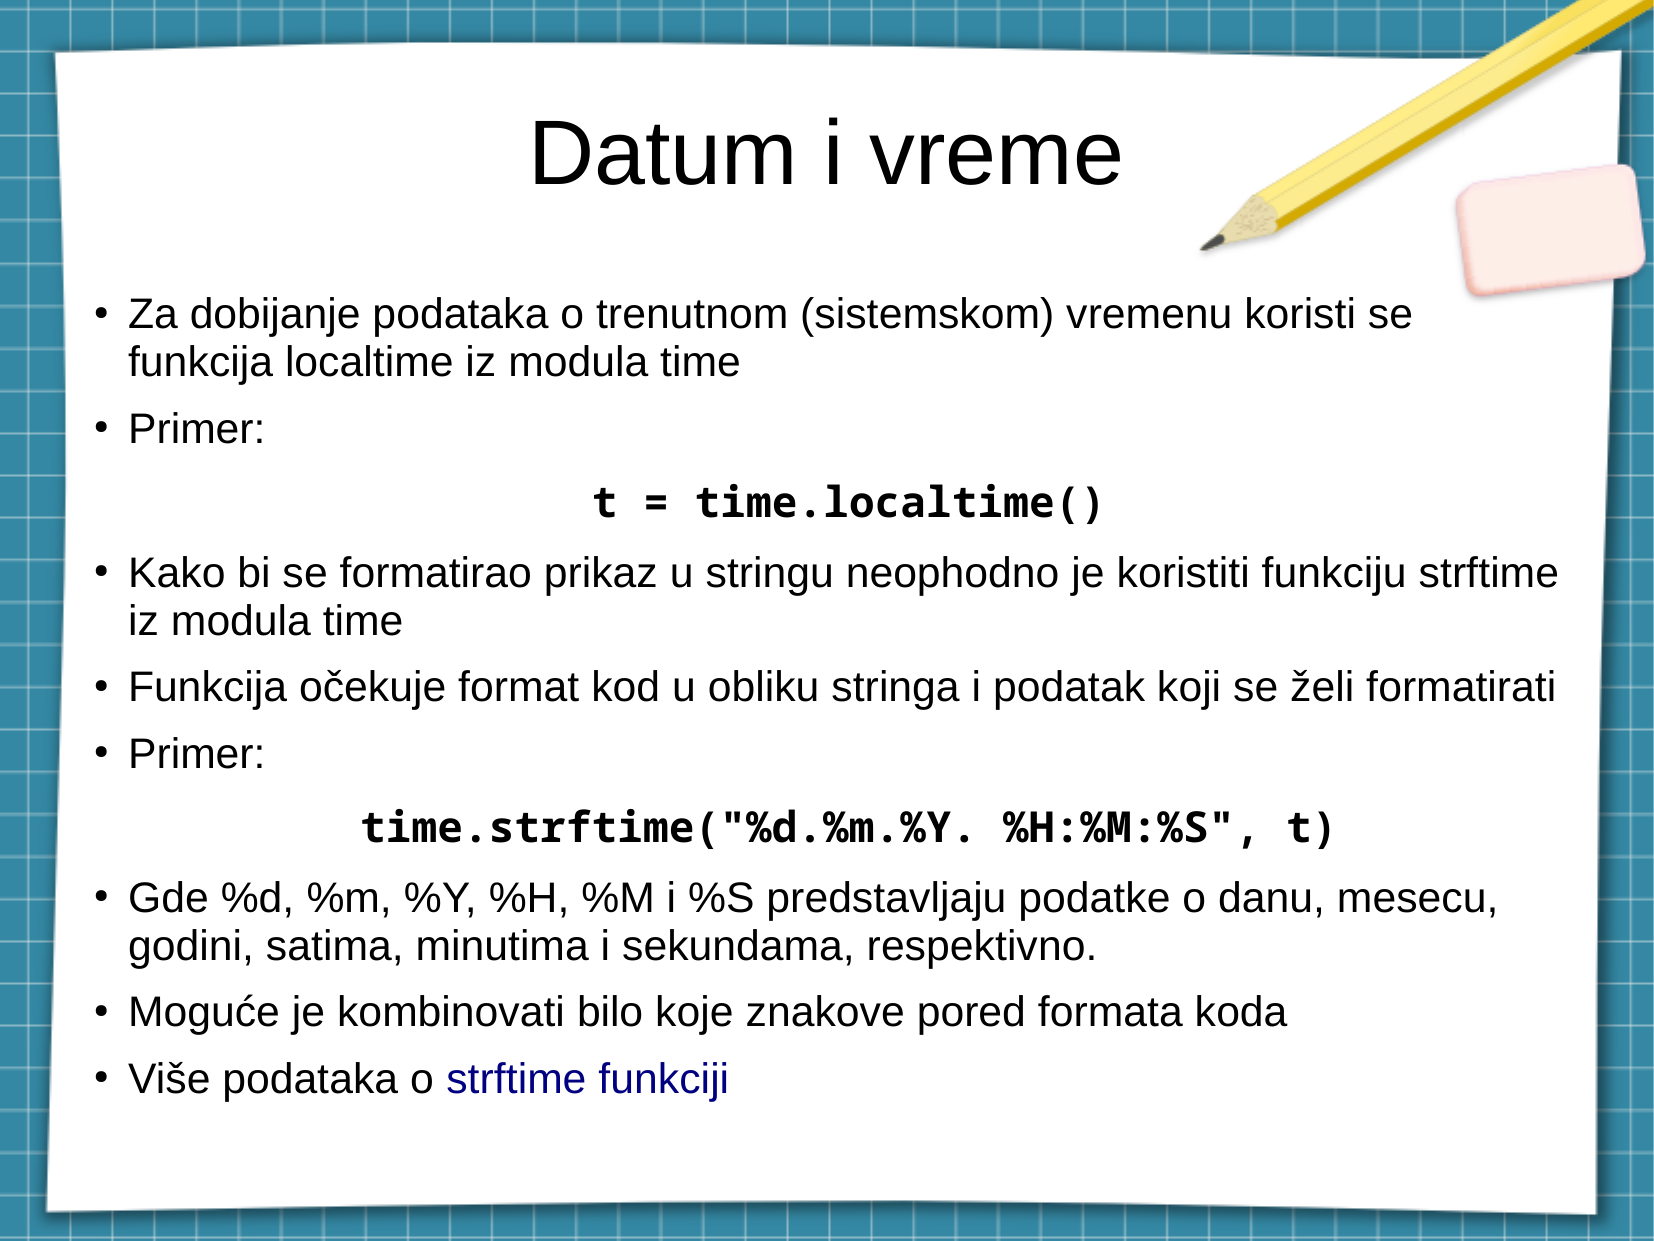

# Datum i vreme
Za dobijanje podataka o trenutnom (sistemskom) vremenu koristi se funkcija localtime iz modula time
Primer:
t = time.localtime()
Kako bi se formatirao prikaz u stringu neophodno je koristiti funkciju strftime iz modula time
Funkcija očekuje format kod u obliku stringa i podatak koji se želi formatirati
Primer:
time.strftime("%d.%m.%Y. %H:%M:%S", t)
Gde %d, %m, %Y, %H, %M i %S predstavljaju podatke o danu, mesecu, godini, satima, minutima i sekundama, respektivno.
Moguće je kombinovati bilo koje znakove pored formata koda
Više podataka o strftime funkciji